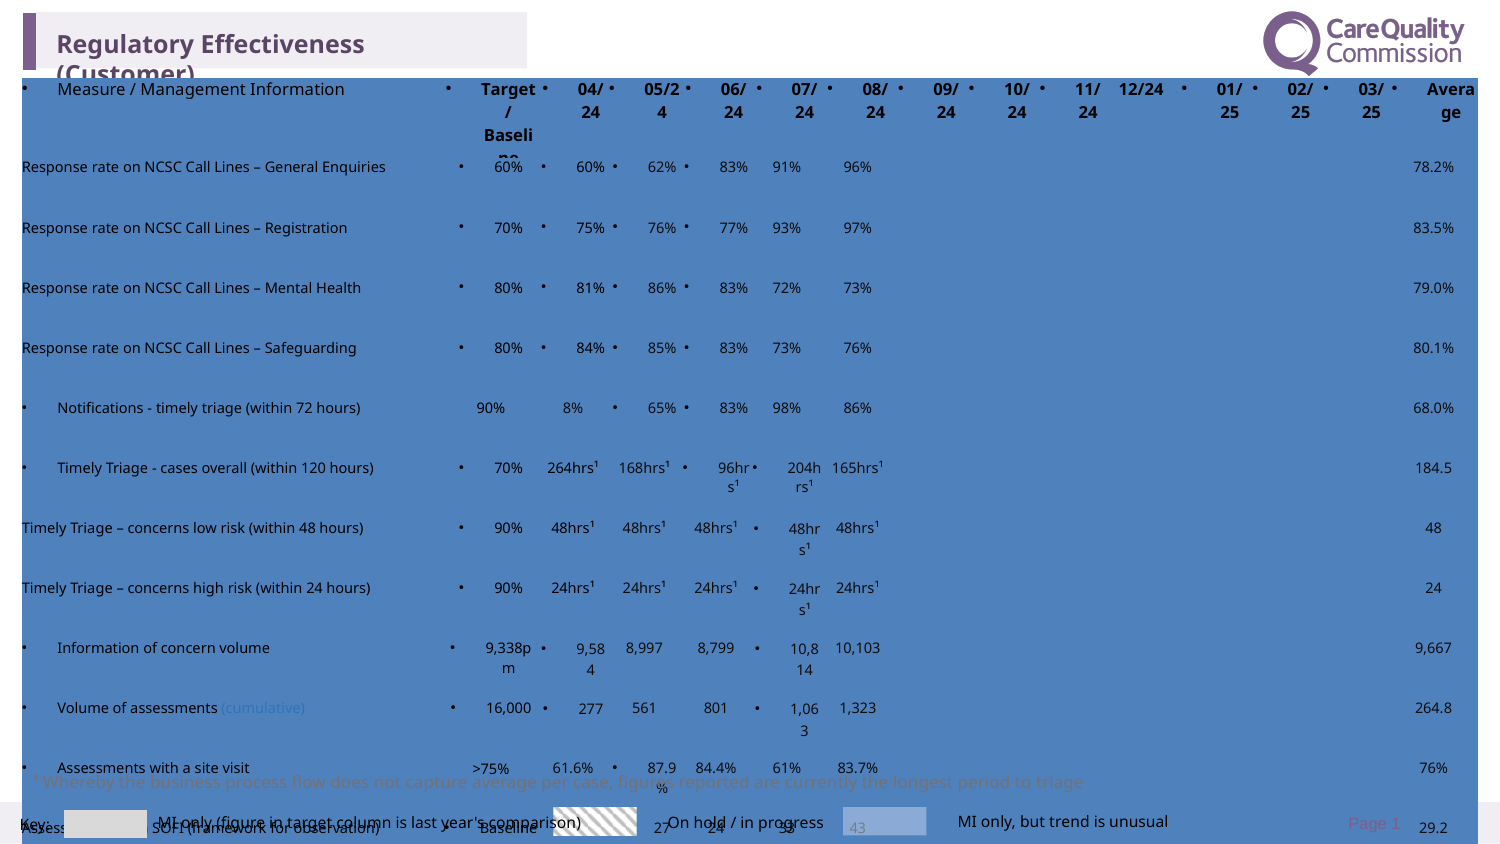

# Regulatory Effectiveness (Customer)
| Measure / Management Information | Target / Baseline | 04/24 | 05/24 | 06/24 | 07/24 | 08/24 | 09/24 | 10/24 | 11/24 | 12/24 | 01/25 | 02/25 | 03/25 | Average |
| --- | --- | --- | --- | --- | --- | --- | --- | --- | --- | --- | --- | --- | --- | --- |
| Response rate on NCSC Call Lines – General Enquiries | 60% | 60% | 62% | 83% | 91% | 96% | | | | | | | | 78.2% |
| Response rate on NCSC Call Lines – Registration | 70% | 75% | 76% | 77% | 93% | 97% | | | | | | | | 83.5% |
| Response rate on NCSC Call Lines – Mental Health | 80% | 81% | 86% | 83% | 72% | 73% | | | | | | | | 79.0% |
| Response rate on NCSC Call Lines – Safeguarding | 80% | 84% | 85% | 83% | 73% | 76% | | | | | | | | 80.1% |
| Notifications - timely triage (within 72 hours) | 90% | 8% | 65% | 83% | 98% | 86% | | | | | | | | 68.0% |
| Timely Triage - cases overall (within 120 hours) | 70% | 264hrs¹ | 168hrs¹ | 96hrs¹ | 204hrs¹ | 165hrs¹ | | | | | | | | 184.5 |
| Timely Triage – concerns low risk (within 48 hours) | 90% | 48hrs¹ | 48hrs¹ | 48hrs¹ | 48hrs¹ | 48hrs¹ | | | | | | | | 48 |
| Timely Triage – concerns high risk (within 24 hours) | 90% | 24hrs¹ | 24hrs¹ | 24hrs¹ | 24hrs¹ | 24hrs¹ | | | | | | | | 24 |
| Information of concern volume | 9,338pm | 9,584 | 8,997 | 8,799 | 10,814 | 10,103 | | | | | | | | 9,667 |
| Volume of assessments (cumulative) | 16,000 | 277 | 561 | 801 | 1,063 | 1,323 | | | | | | | | 264.8 |
| Assessments with a site visit | >75% | 61.6% | 87.9% | 84.4% | 61% | 83.7% | | | | | | | | 76% |
| Assessment with a SOFI (framework for observation) | Baseline | 19 | 27 | 24 | 33 | 43 | | | | | | | | 29.2 |
| Assessments out of hours (%) | 10% | | | | | | | | | | | | | |
| Quality Statements – total volume assessed (cumulative) | 100,000 | 1,115 | 3,133 | 4,944 | 8,081 | 11,603 | | | | | | | | 2320.6 |
| Quality Statements – average per assessment | Track for info | 9 | 11 | 10 | 12 | 13.8 | | | | | | | | 11. 5 |
| Volume of breaches | Track for info | 590 | 525 | 505 | 614 | 428 | | | | | | | | 532.4 |
| Registrations in the system over 10 weeks old (%) | 22.3% | 59.4% | 61.6% | 52.3% | 53.1% | 49.5% | | | | | | | | 55.2% |
| Services requiring regulatory activity at first assessment (%) | 18.47% | 28% | 22.20% | 33.33% | 18.75% | 22.22% | | | | | | | | |
| FOIs answered to standard (%) | 95% | 91.7% | 85% | 87.5.% | 84% | 89.6% | | | | | | | | 87.5% |
| MNSI – To contact trusts within 2 days | Baseline | | 95% | 97% | 96% | 98% | | | | | | | | 96.5% |
| MNSI – To contact families within 5 days | Baseline | | 95% | 95% | 98% | 100% | | | | | | | | 97.0% |
| MNSI – Complete investigations within 6 months | 60% | 46% | 45% | 46% | 47% | 47% | | | | | | | | 46.2% |
¹ Whereby the business process flow does not capture average per case, figures reported are currently the longest period to triage
Page 1
MI only, but trend is unusual
MI only (figure in target column is last year's comparison)
On hold / in progress
Key: